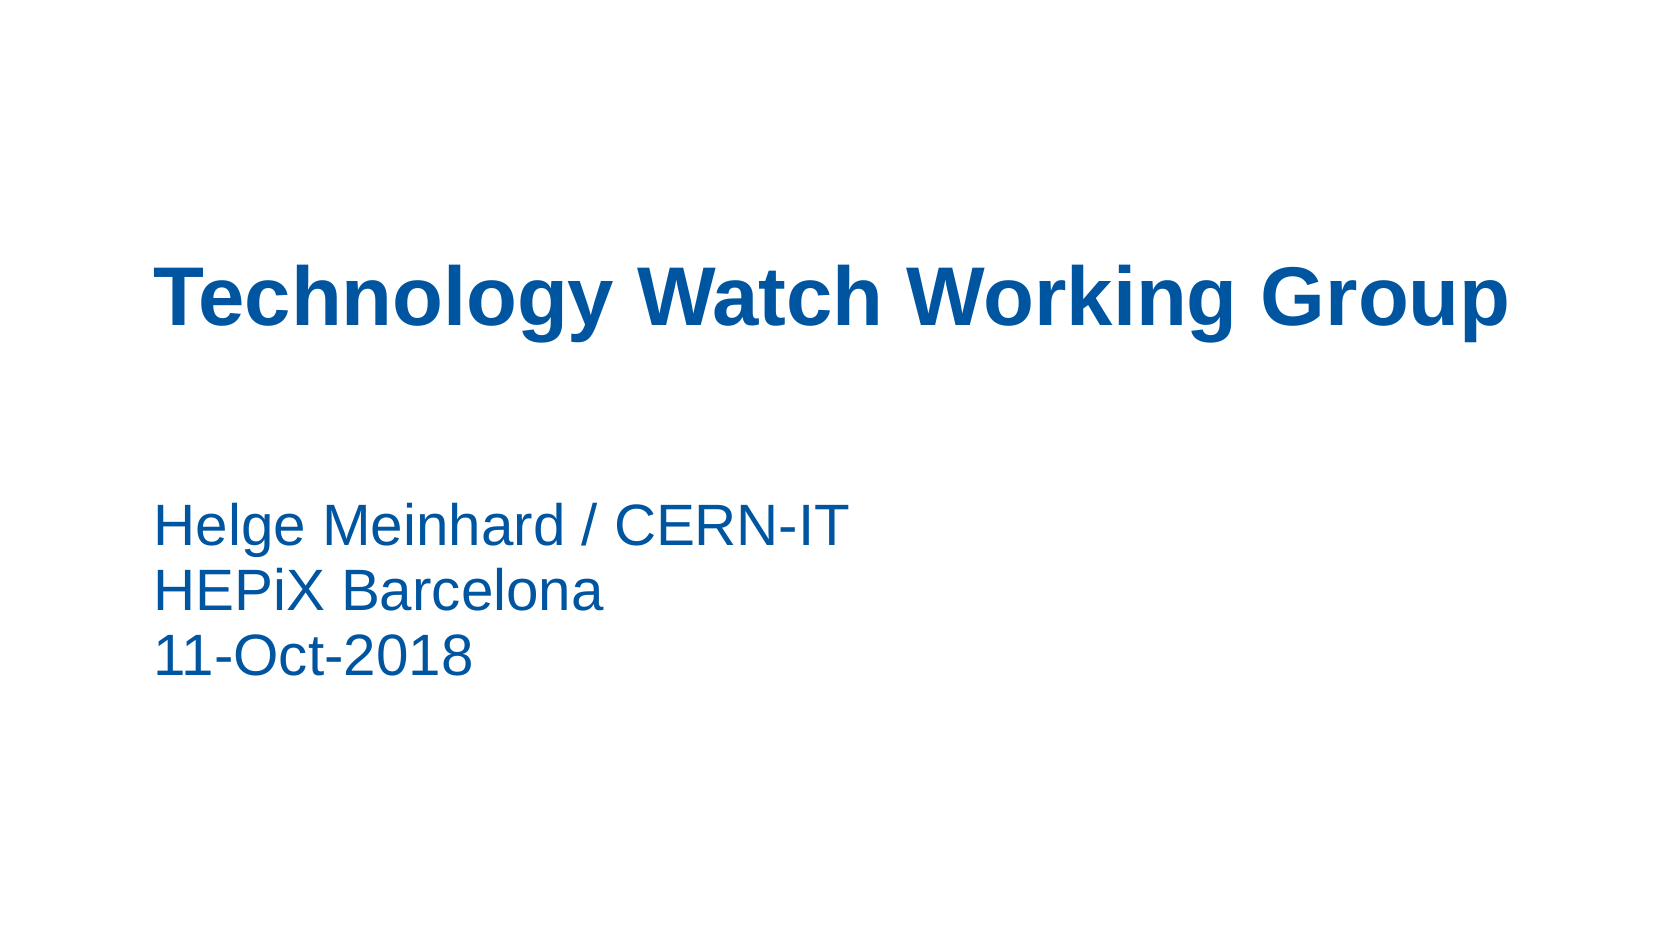

# Technology Watch Working Group
Helge Meinhard / CERN-IT
HEPiX Barcelona
11-Oct-2018